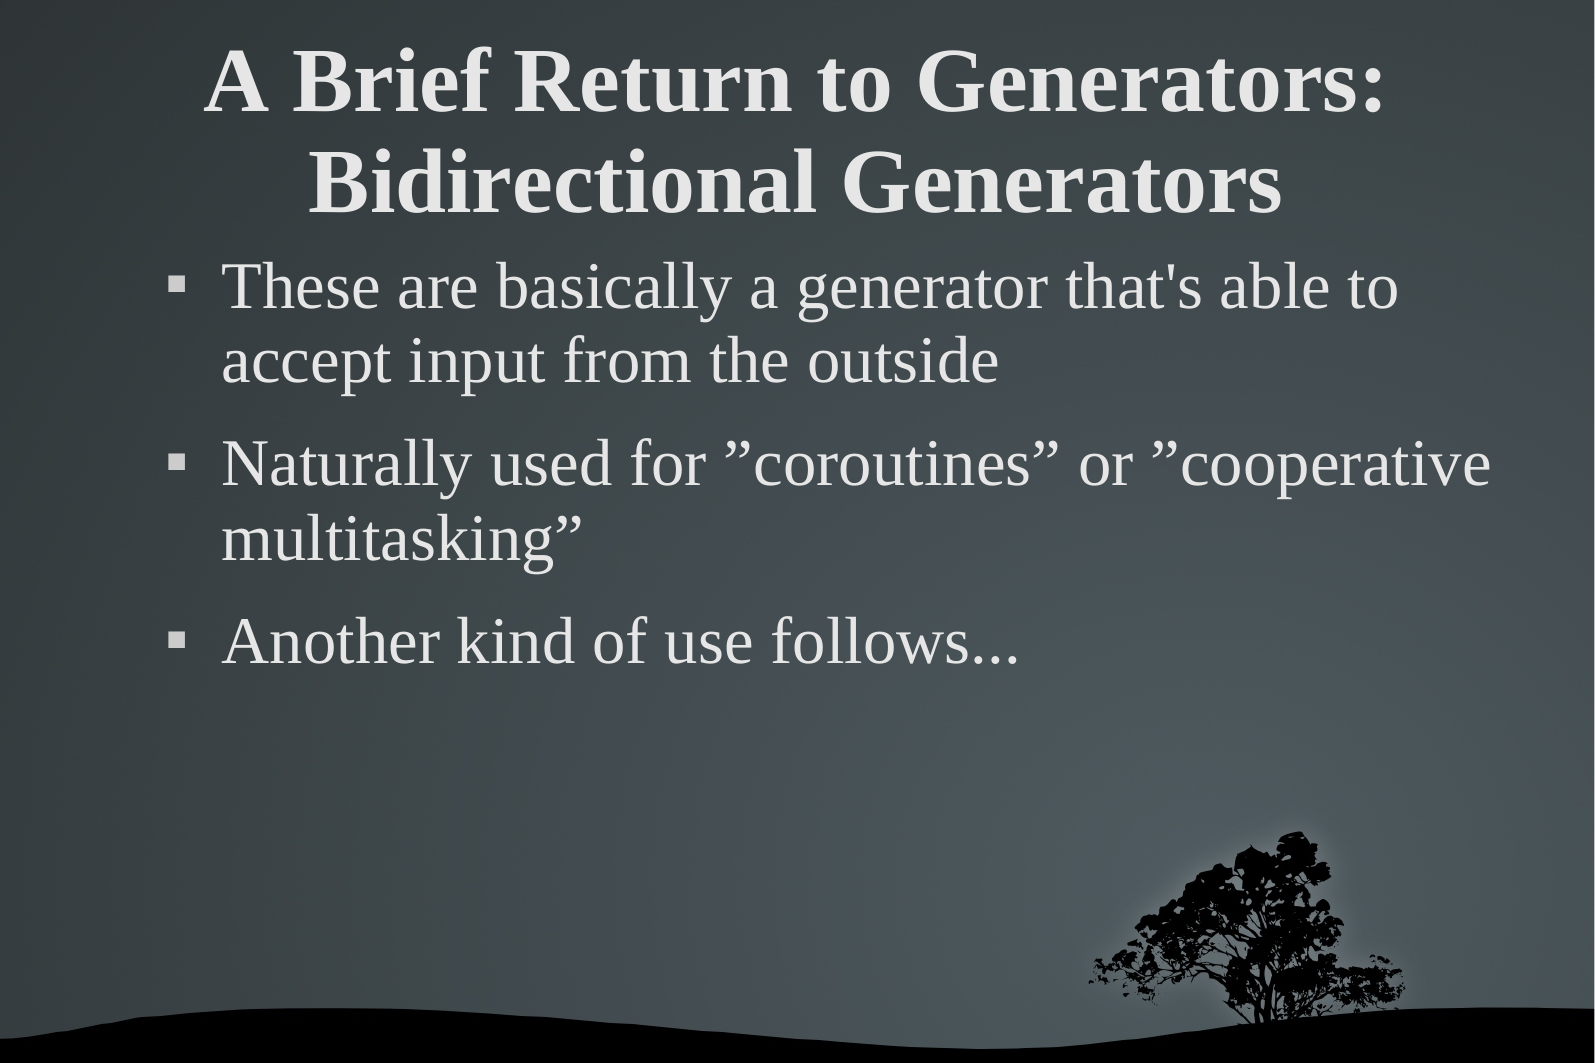

# A Brief Return to Generators: Bidirectional Generators
These are basically a generator that's able to accept input from the outside
Naturally used for ”coroutines” or ”cooperative multitasking”
Another kind of use follows...